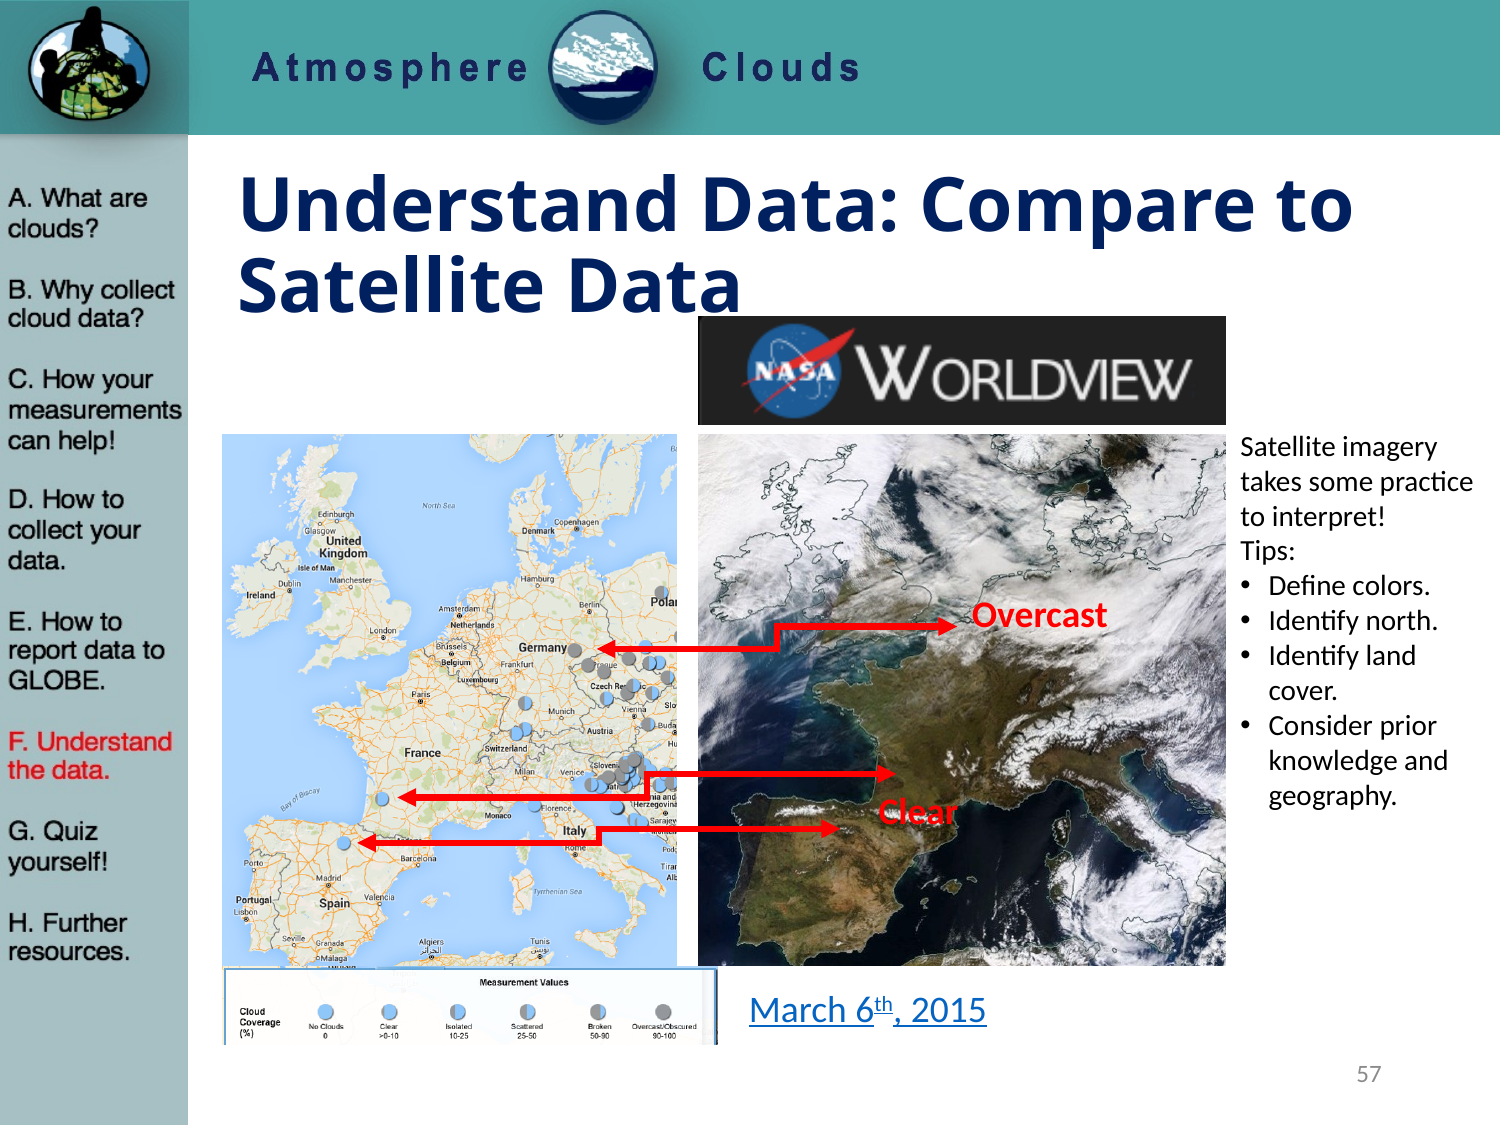

# Understand Data: Compare to Satellite Data
Satellite imagery takes some practice to interpret!
Tips:
Define colors.
Identify north.
Identify land cover.
Consider prior knowledge and geography.
Overcast
Clear
March 6th, 2015